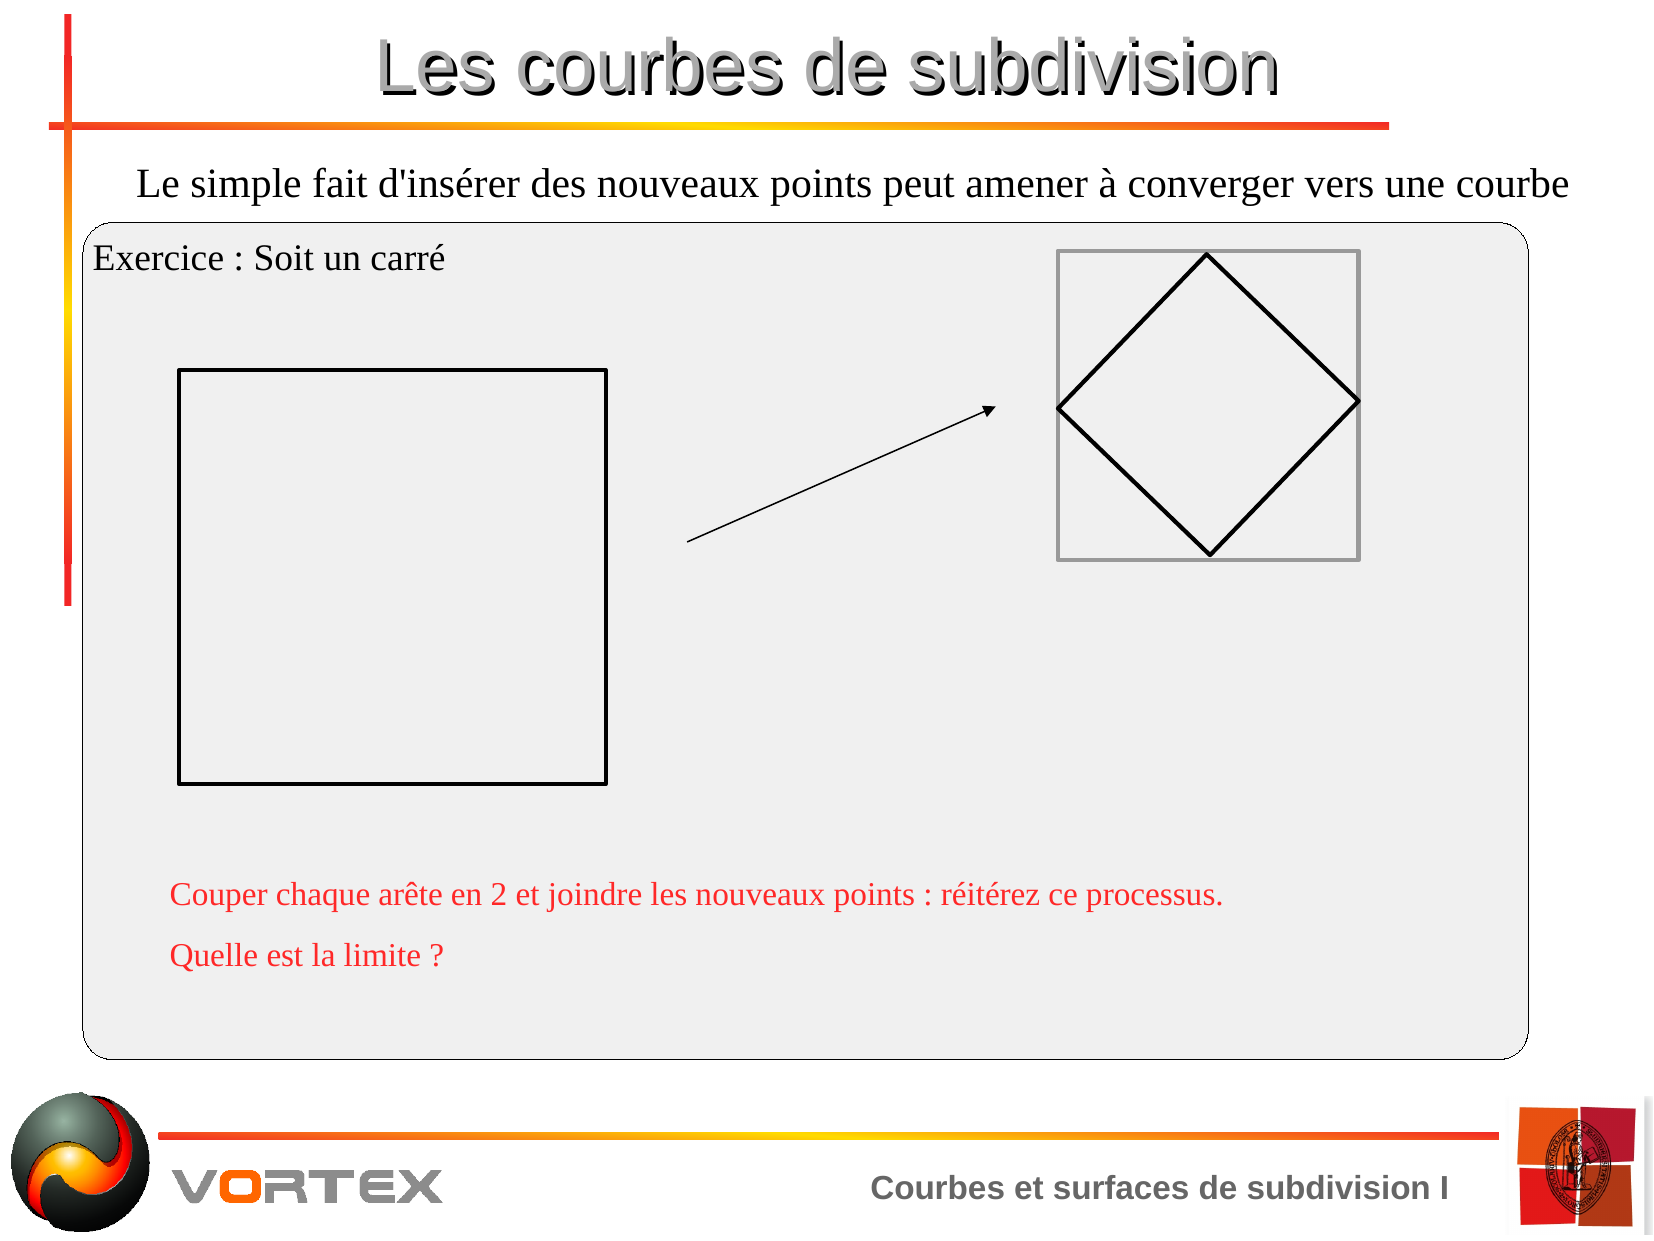

# Les courbes de subdivision
Le simple fait d'insérer des nouveaux points peut amener à converger vers une courbe
Exercice : Soit un carré
Couper chaque arête en 2 et joindre les nouveaux points : réitérez ce processus.
Quelle est la limite ?